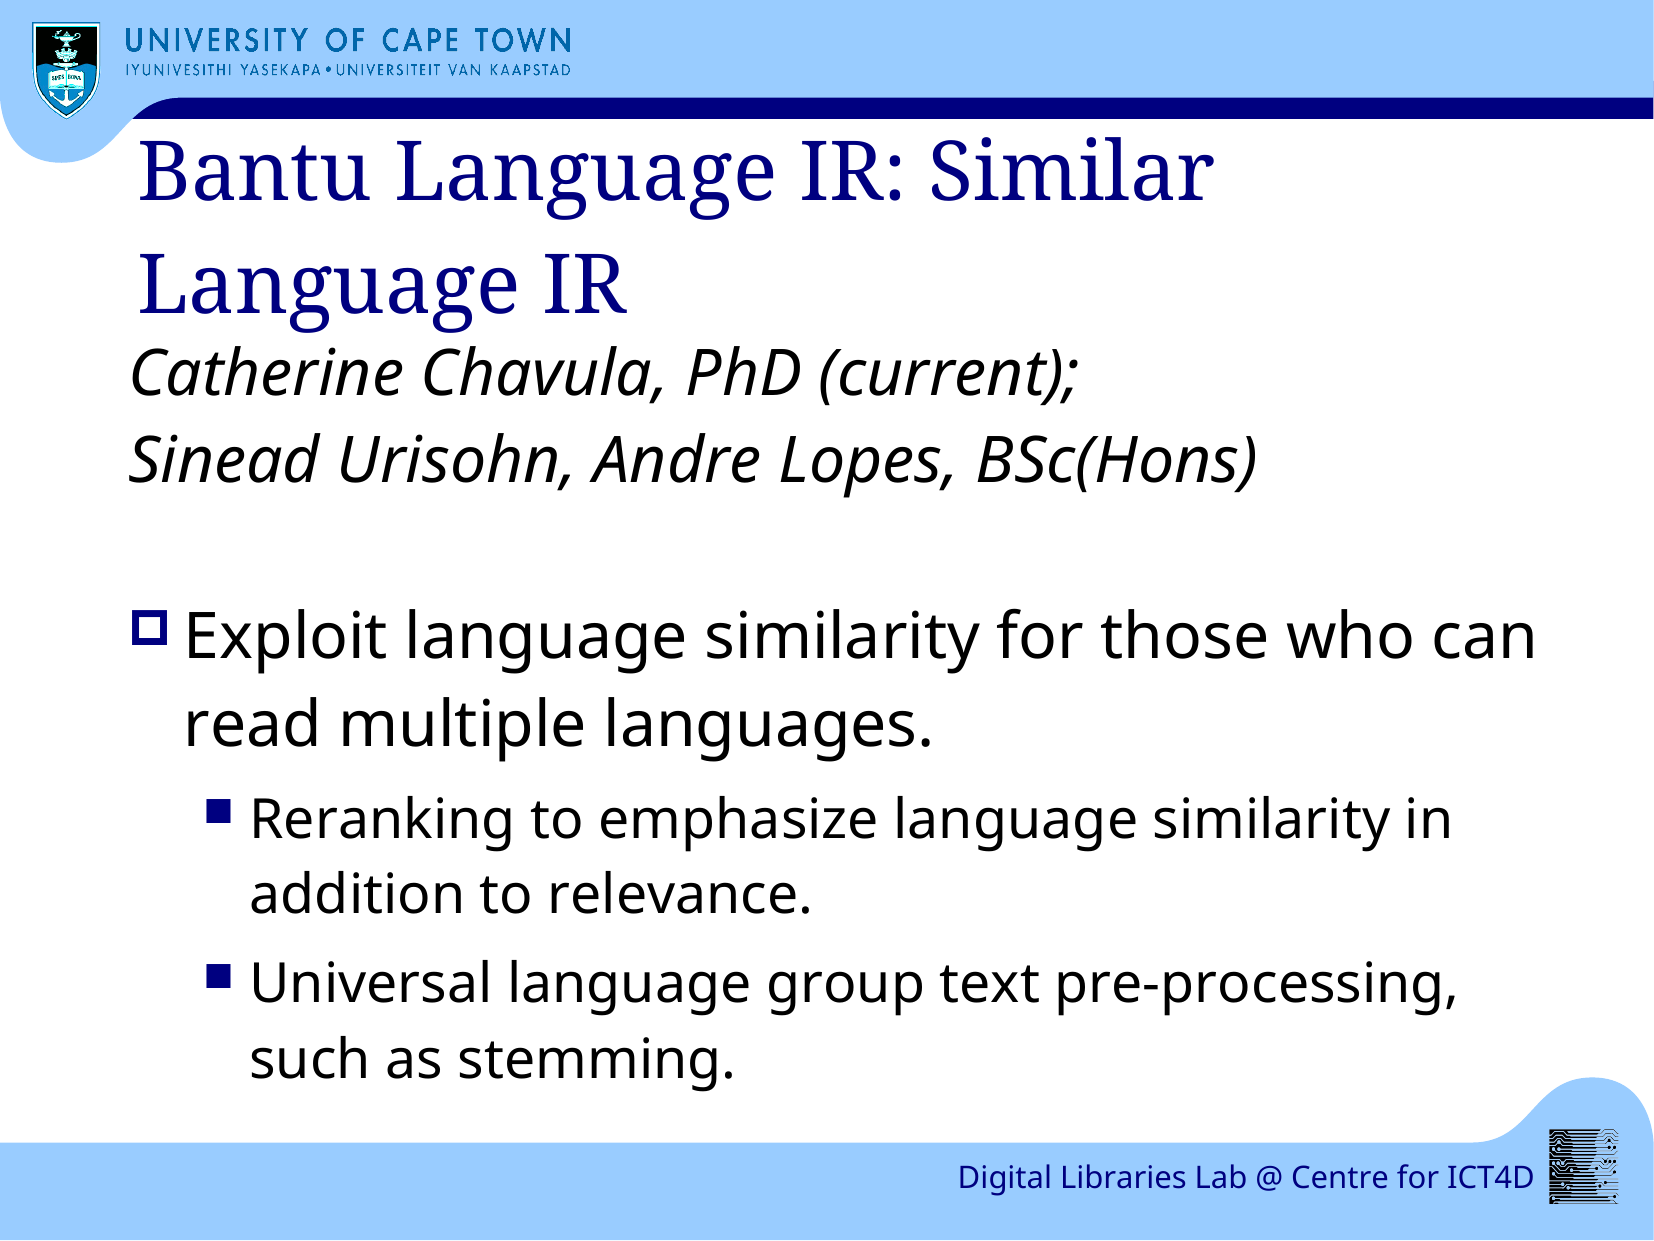

# Bantu Language IR: Similar Language IR
Catherine Chavula, PhD (current);
Sinead Urisohn, Andre Lopes, BSc(Hons)
Exploit language similarity for those who can read multiple languages.
Reranking to emphasize language similarity in addition to relevance.
Universal language group text pre-processing, such as stemming.